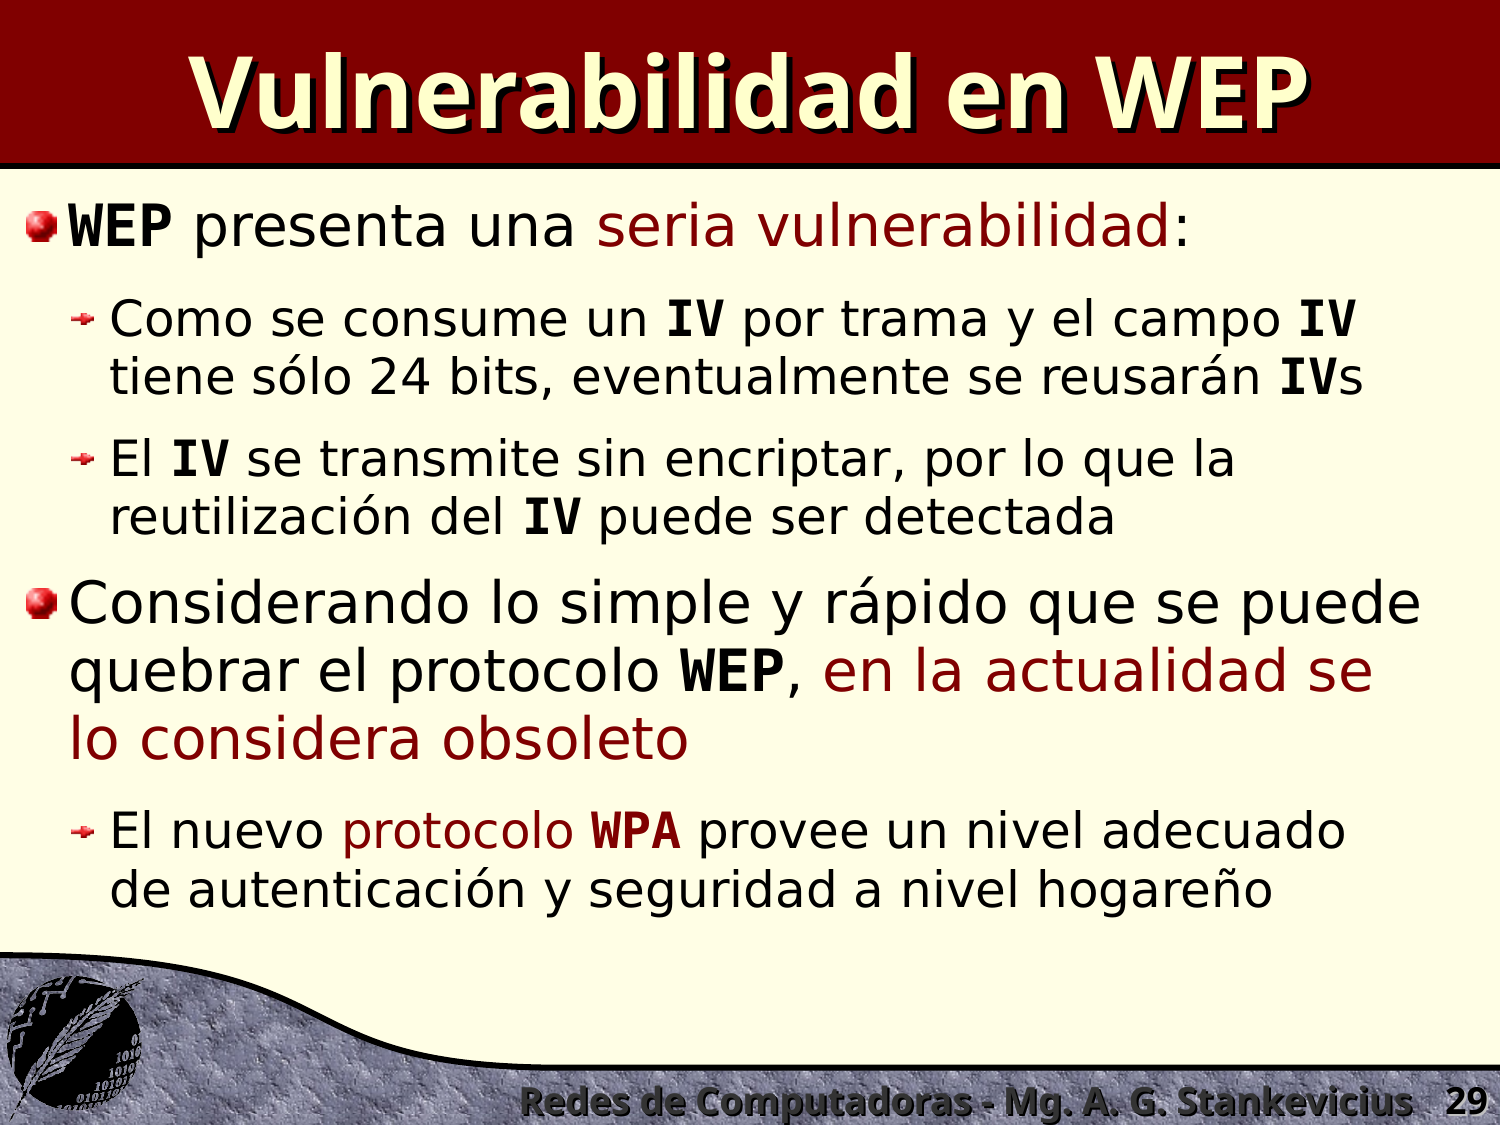

# Vulnerabilidad en WEP
WEP presenta una seria vulnerabilidad:
Como se consume un IV por trama y el campo IV tiene sólo 24 bits, eventualmente se reusarán IVs
El IV se transmite sin encriptar, por lo que la reutilización del IV puede ser detectada
Considerando lo simple y rápido que se puede quebrar el protocolo WEP, en la actualidad se
lo considera obsoleto
El nuevo protocolo WPA provee un nivel adecuado
de autenticación y seguridad a nivel hogareño
29